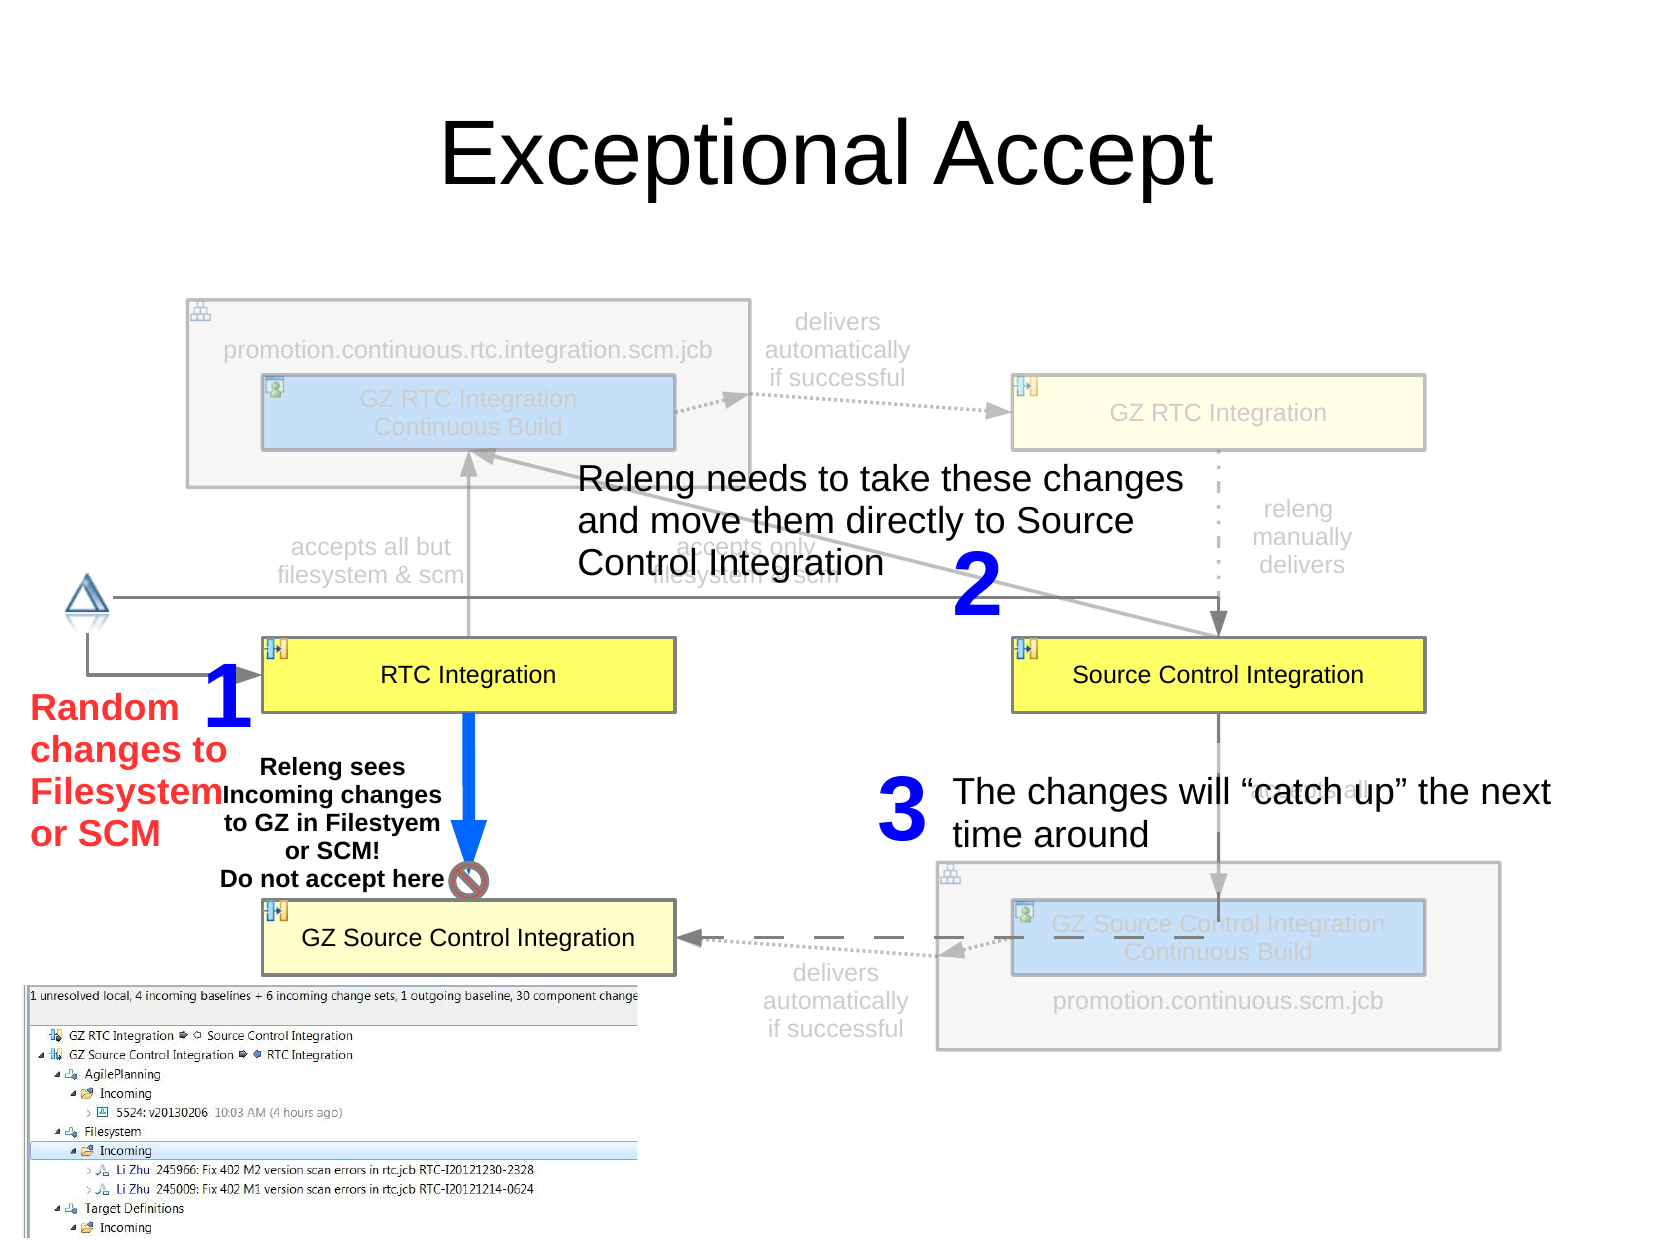

# Exceptional Accept
promotion.continuous.rtc.integration.scm.jcb
delivers automatically if successful
GZ RTC Integration
Continuous Build
GZ RTC Integration
Releng needs to take these changes and move them directly to Source Control Integration
releng manually delivers
accepts all but
filesystem & scm
accepts only
filesystem & scm
2
1
RTC Integration
Source Control Integration
Random changes to Filesystem or SCM
Releng sees Incoming changes to GZ in Filestyem or SCM!
Do not accept here
3
The changes will “catch up” the next time around
accepts all
promotion.continuous.scm.jcb
GZ Source Control Integration
GZ Source Control Integration
Continuous Build
delivers automatically if successful